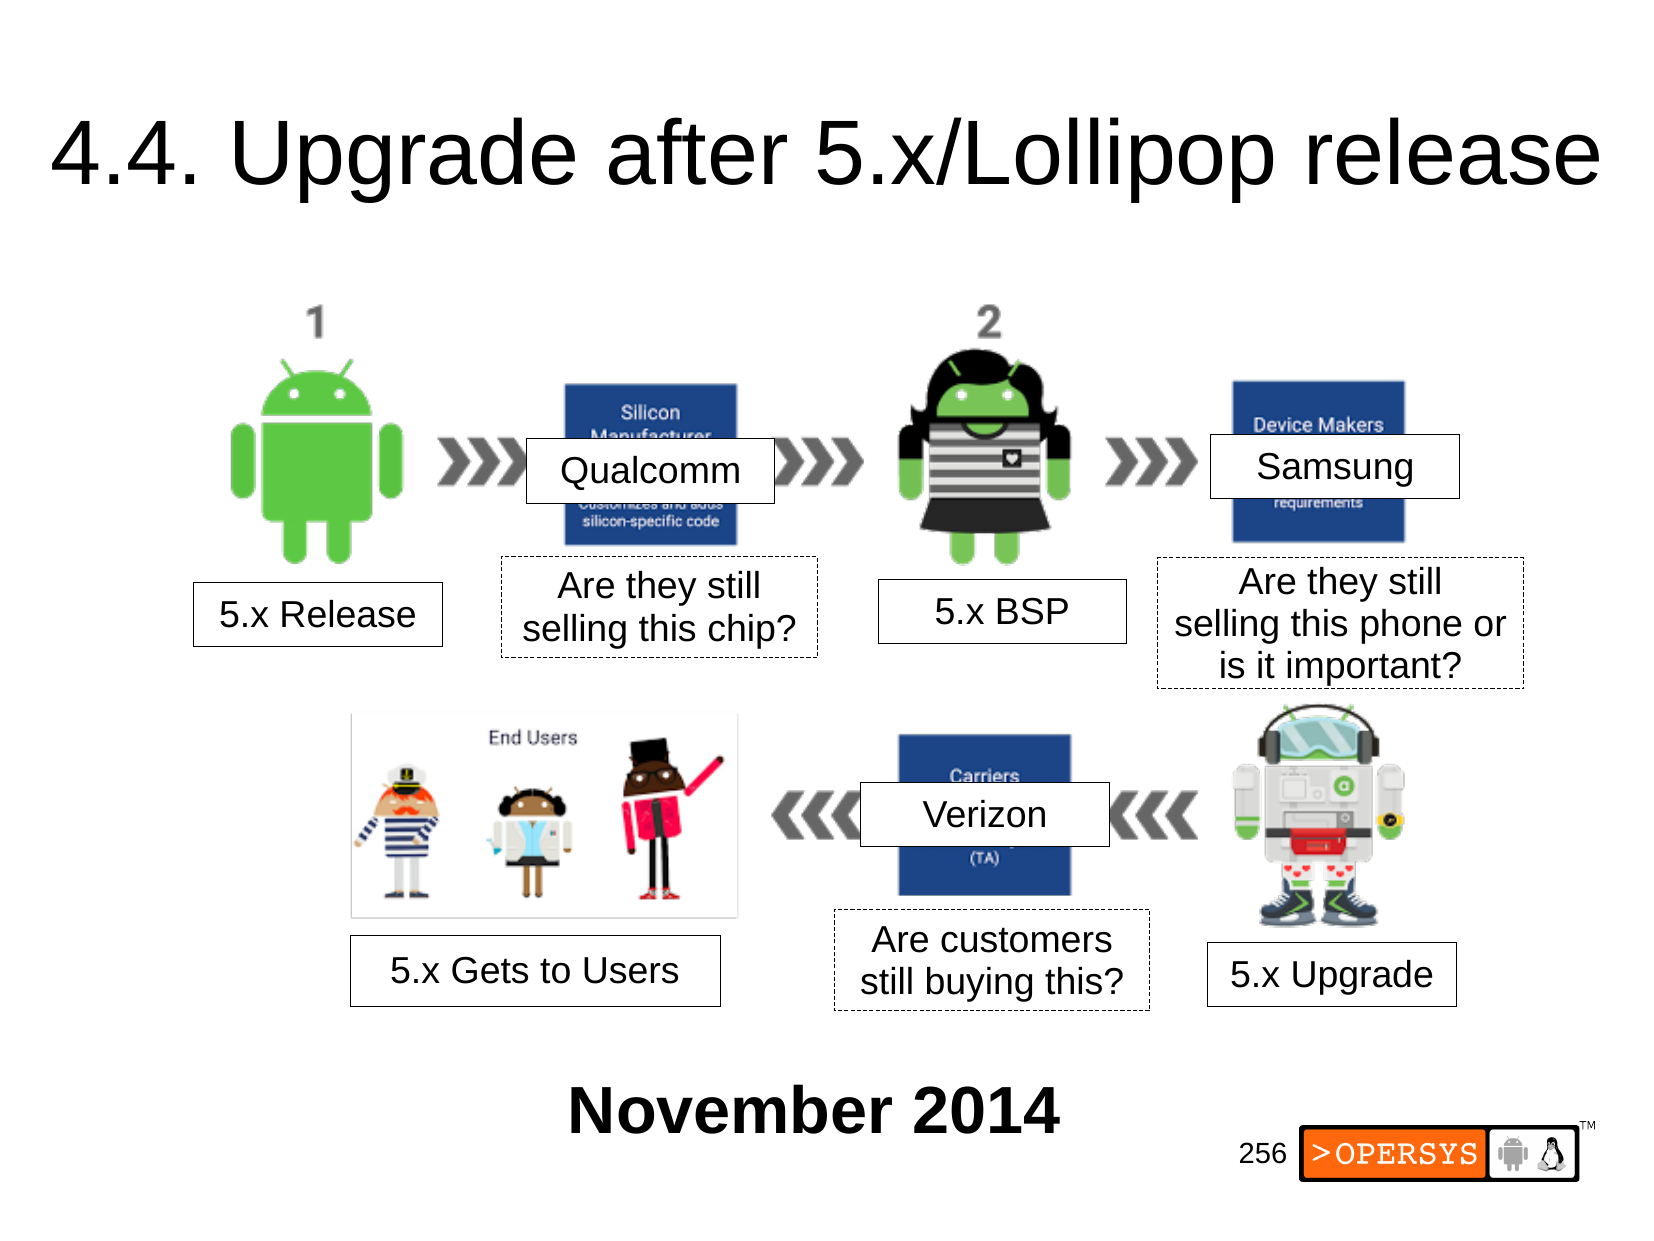

# 4.4. Upgrade after 5.x/Lollipop release
Samsung
Qualcomm
Qualcomm
Are they still
selling this chip?
Are they still
selling this phone or
is it important?
5.x BSP
5.x Release
Verizon
Are customers
still buying this?
5.x Gets to Users
5.x Upgrade
November 2014